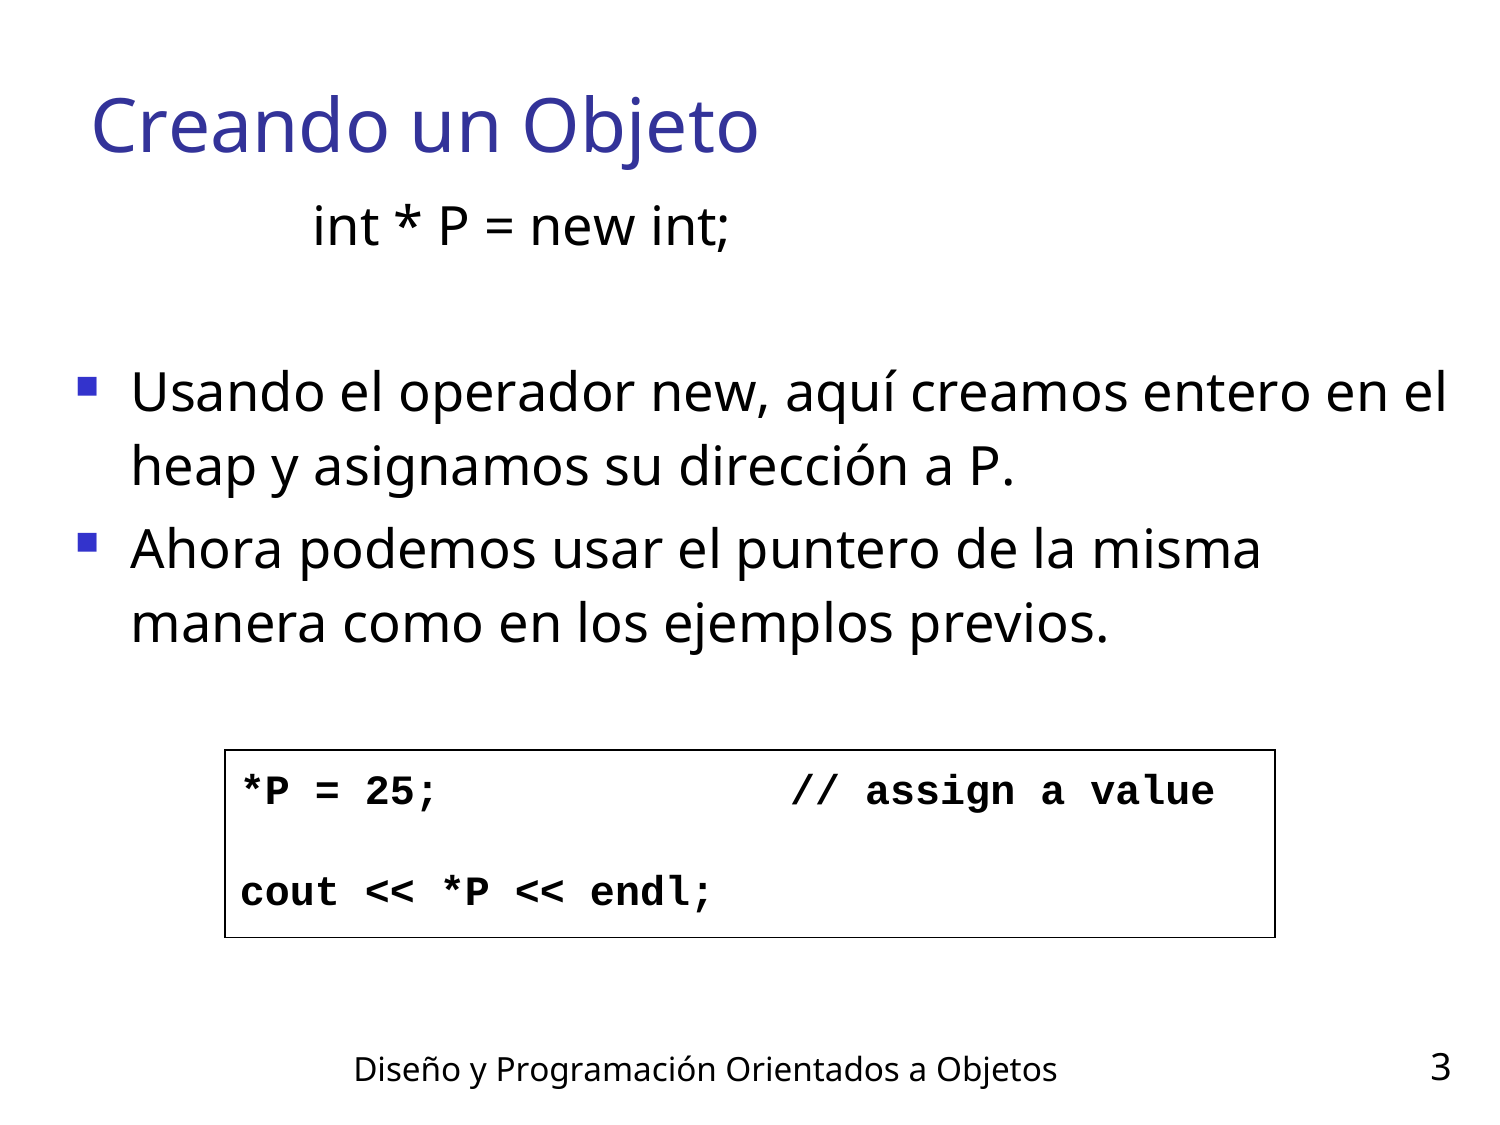

# Creando un Objeto
 int * P = new int;
Usando el operador new, aquí creamos entero en el heap y asignamos su dirección a P.
Ahora podemos usar el puntero de la misma manera como en los ejemplos previos.
*P = 25; // assign a value
cout << *P << endl;
Diseño y Programación Orientados a Objetos
3